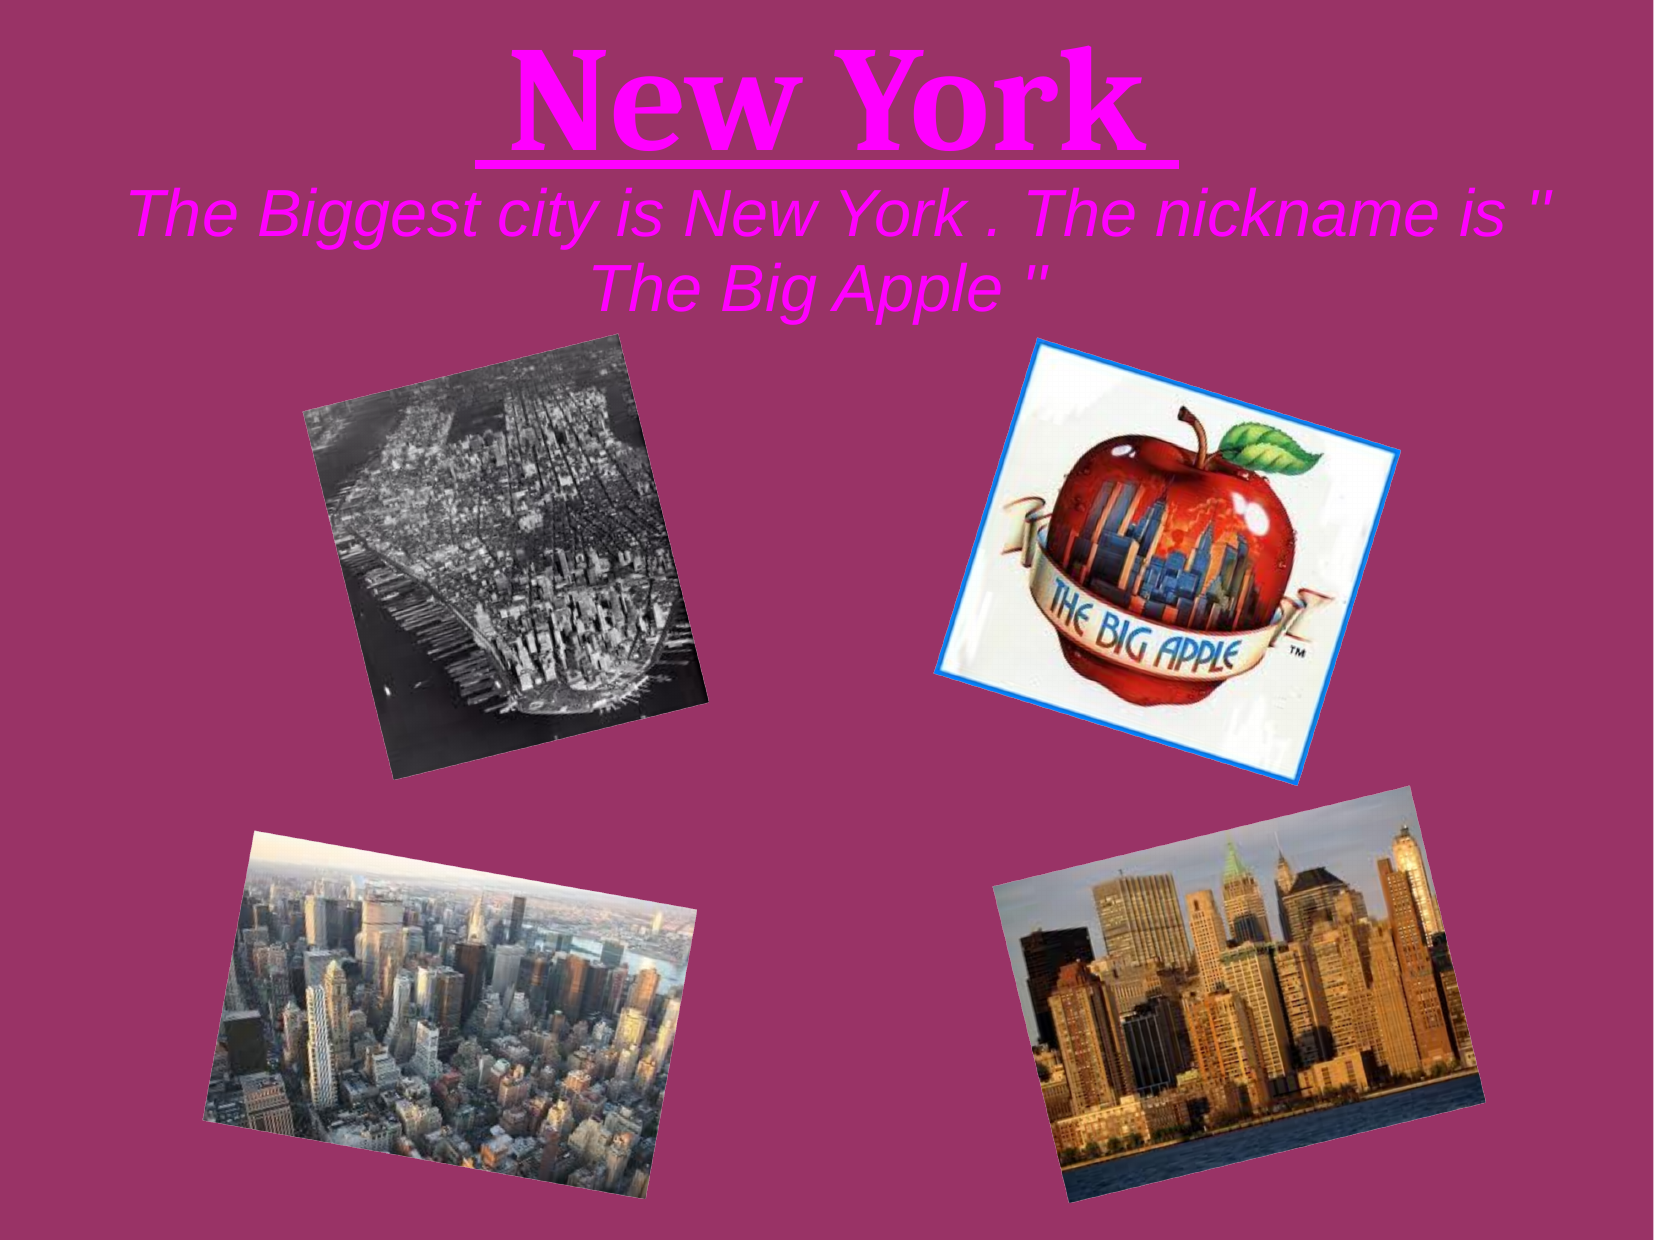

# New York
The Biggest city is New York . The nickname is '' The Big Apple ''